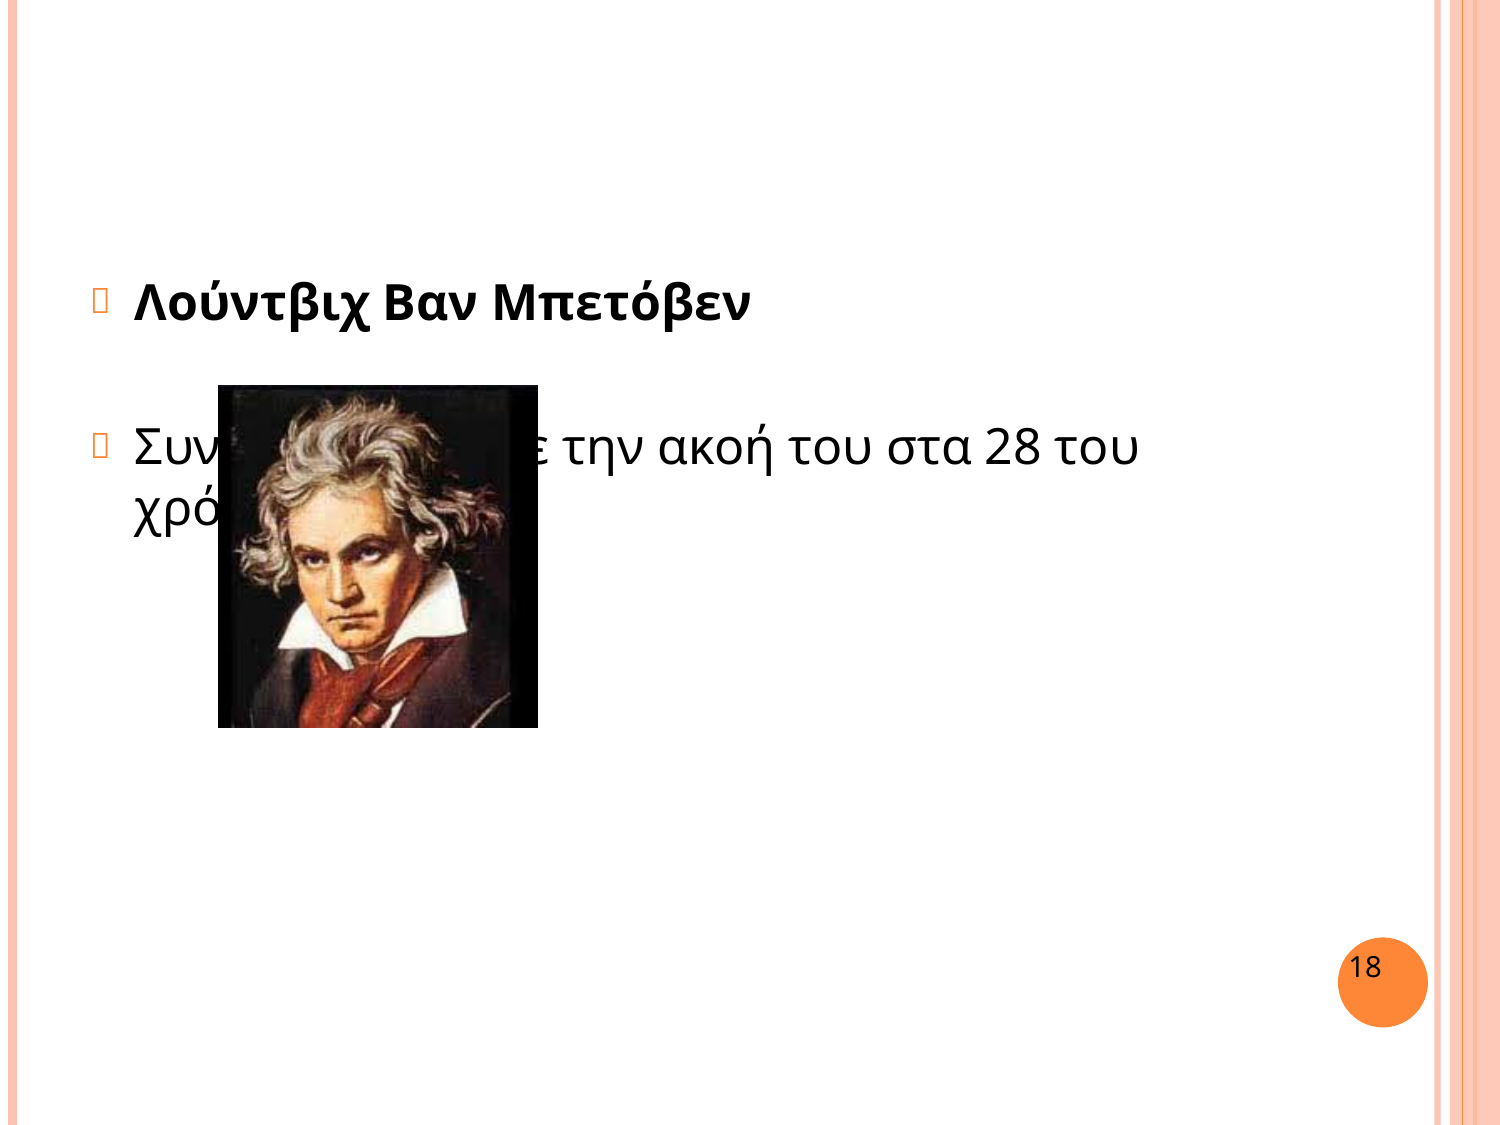

# Λούντβιχ Βαν Μπετόβεν
Συνθέτης – Έχασε την ακοή του στα 28 του χρόνια